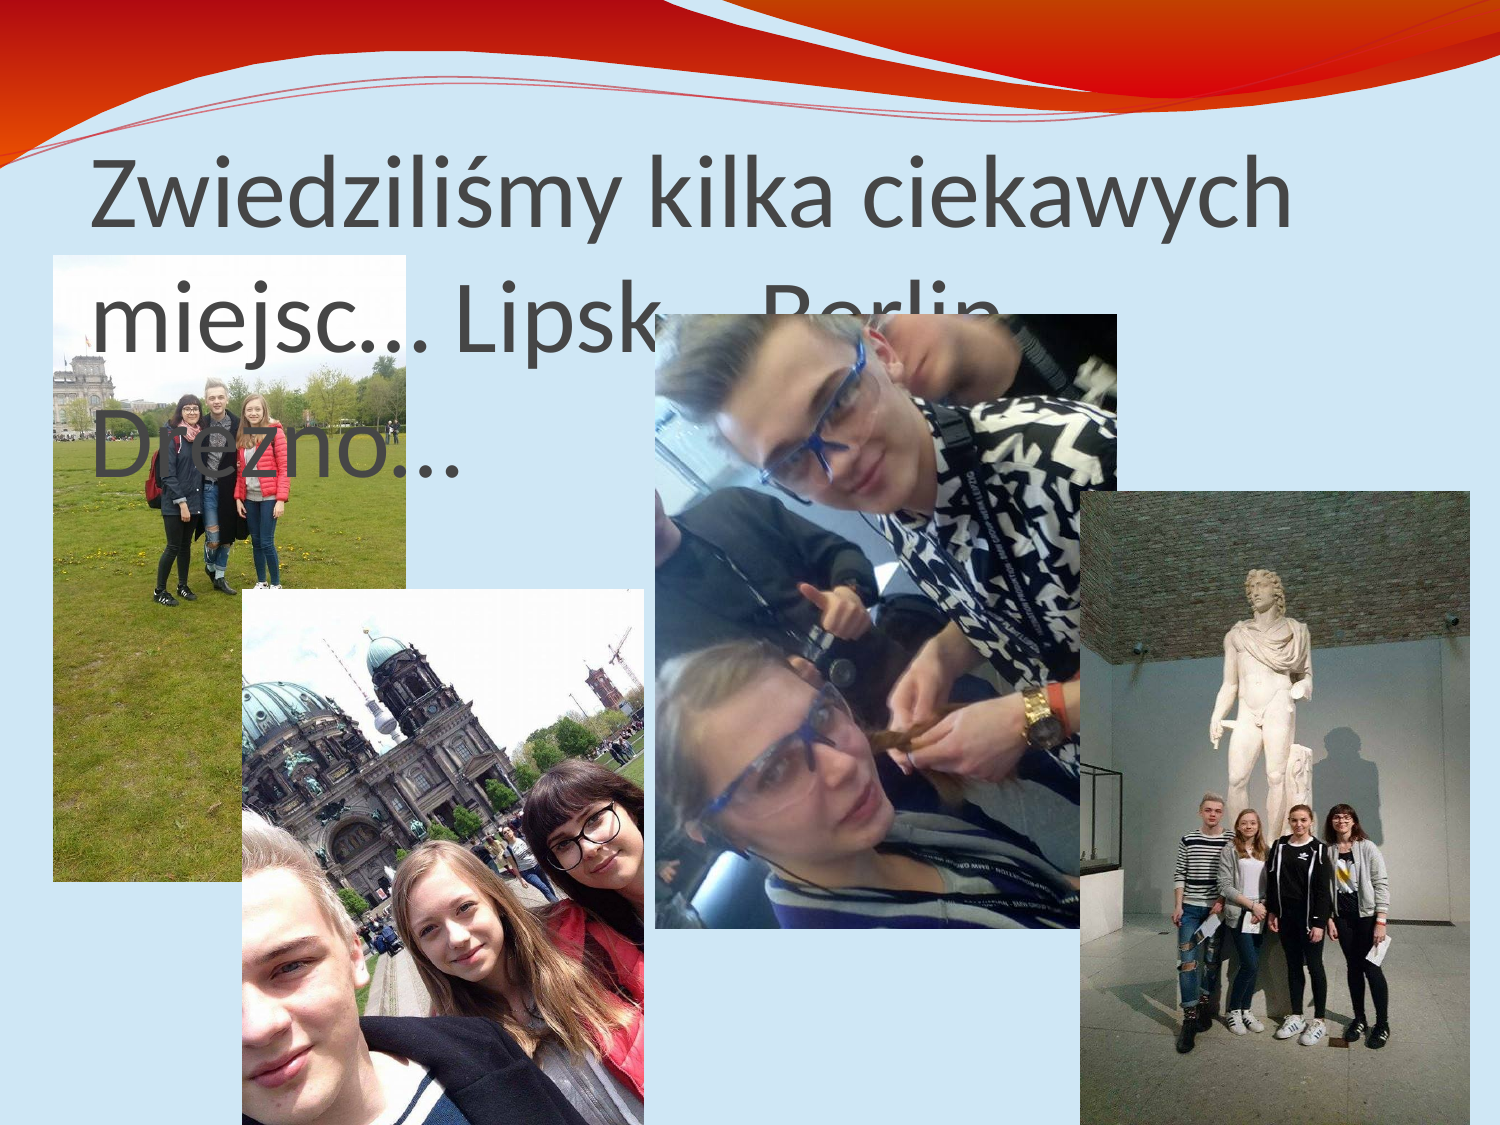

# Zwiedziliśmy kilka ciekawych miejsc… Lipsk… Berlin… Drezno…